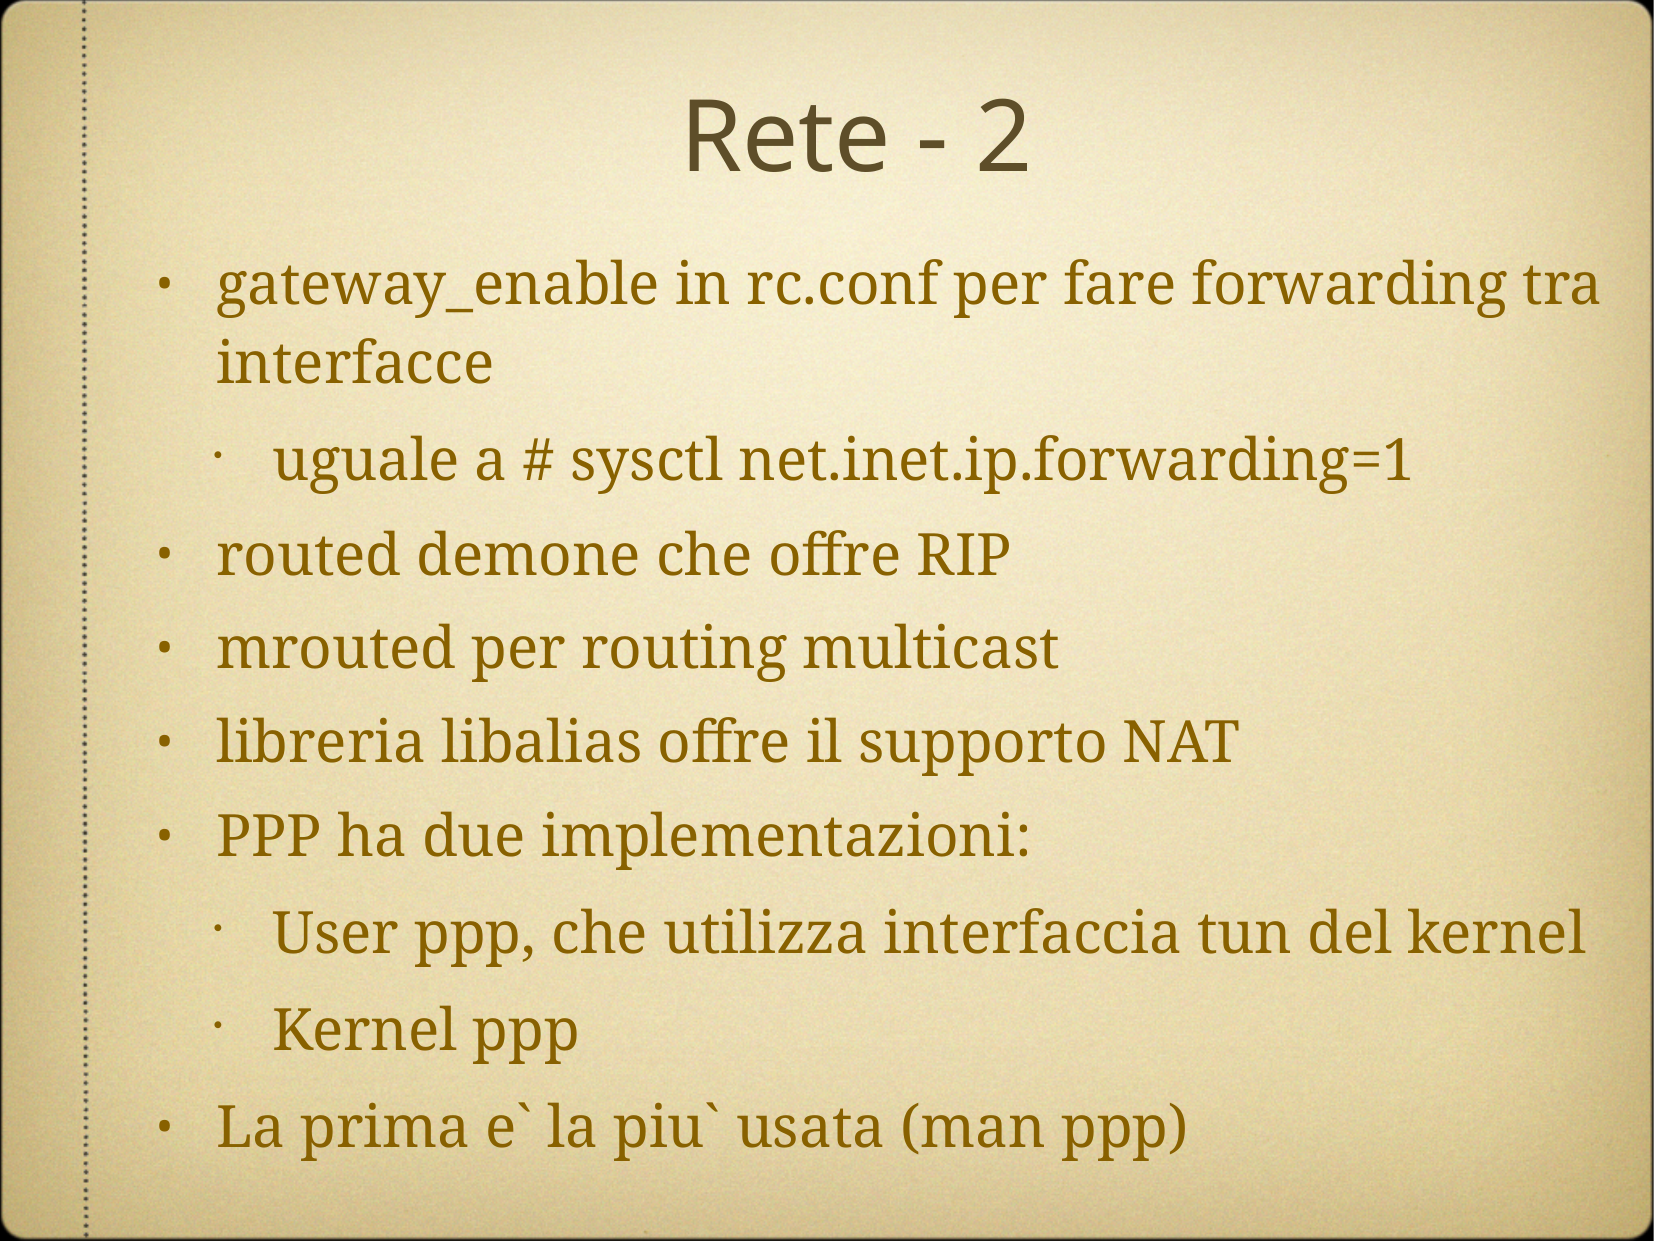

# Rete - 2
gateway_enable in rc.conf per fare forwarding tra interfacce
uguale a # sysctl net.inet.ip.forwarding=1
routed demone che offre RIP
mrouted per routing multicast
libreria libalias offre il supporto NAT
PPP ha due implementazioni:
User ppp, che utilizza interfaccia tun del kernel
Kernel ppp
La prima e` la piu` usata (man ppp)